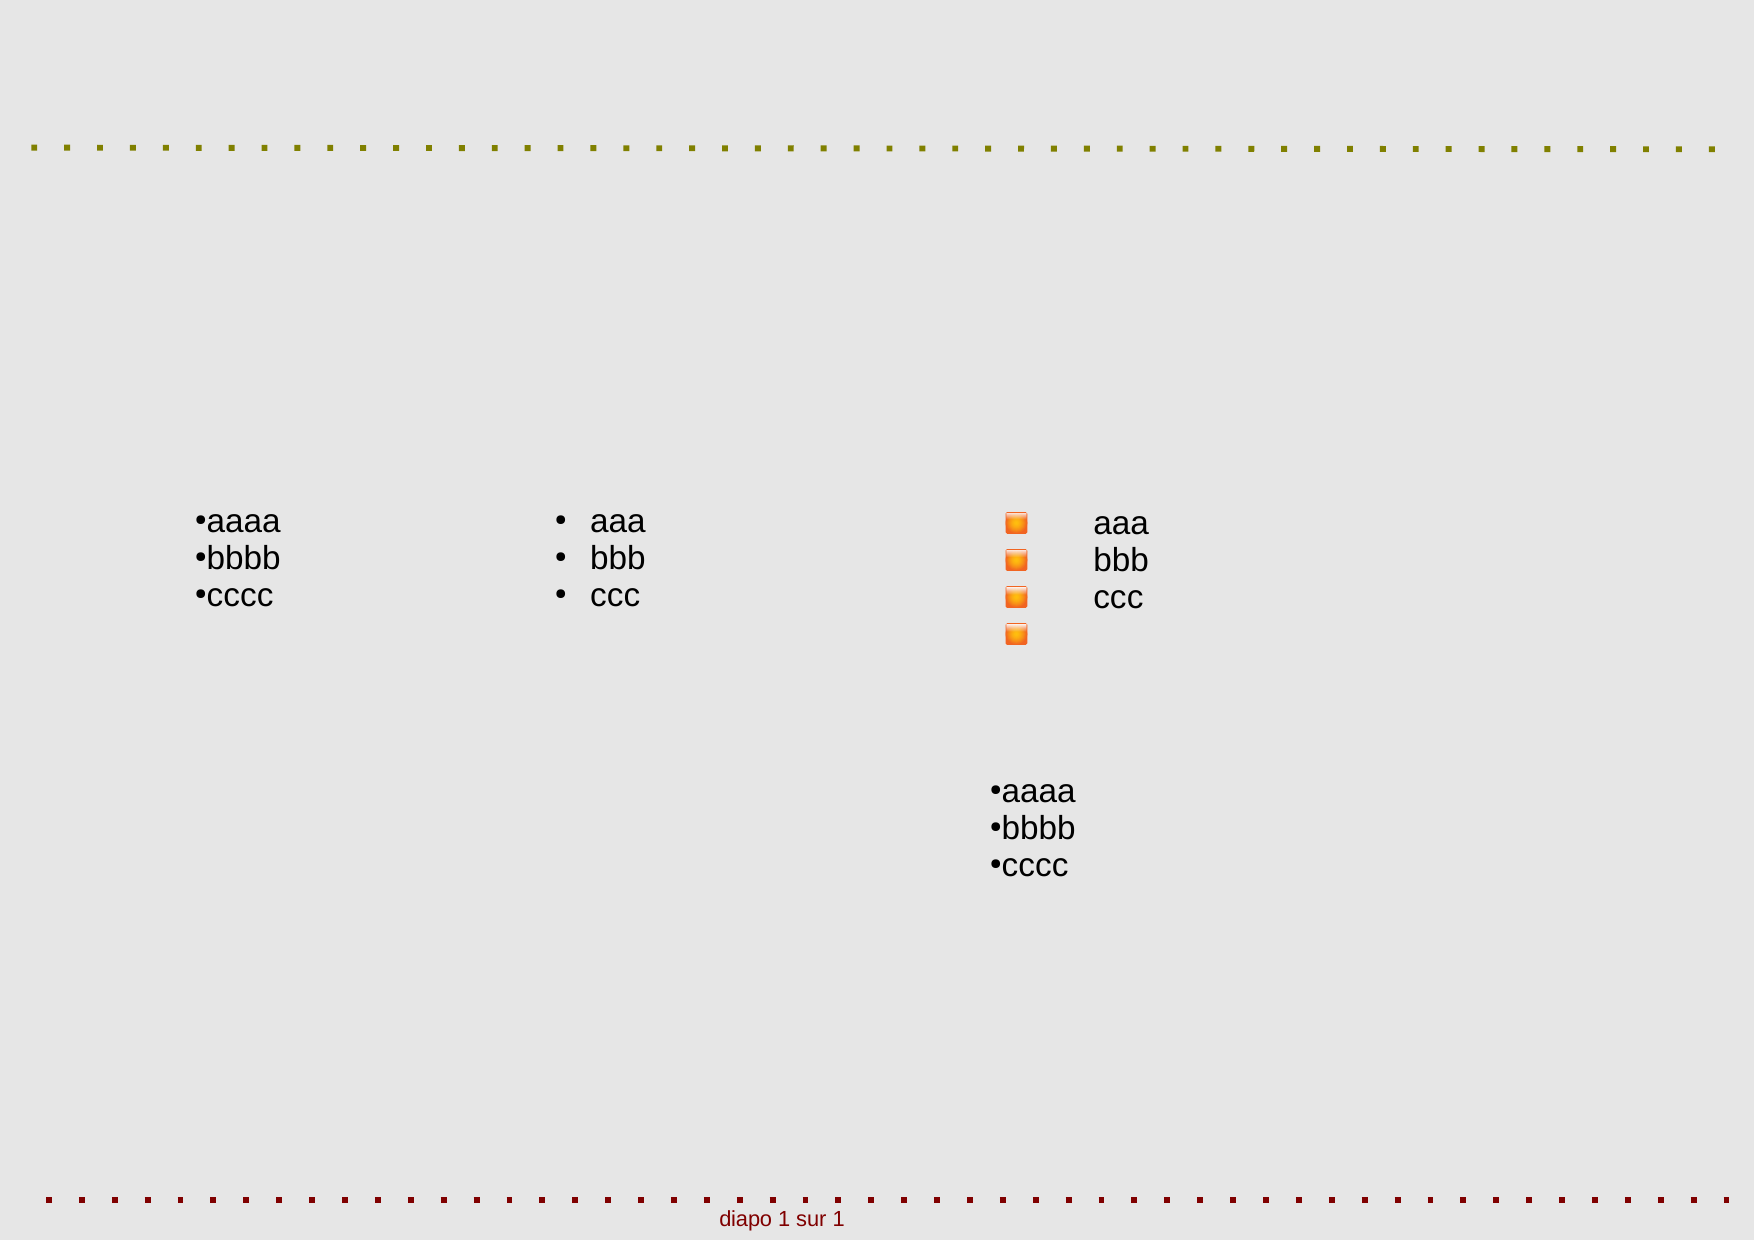

aaaa
bbbb
cccc
aaa
bbb
ccc
aaa
bbb
ccc
aaaa
bbbb
cccc